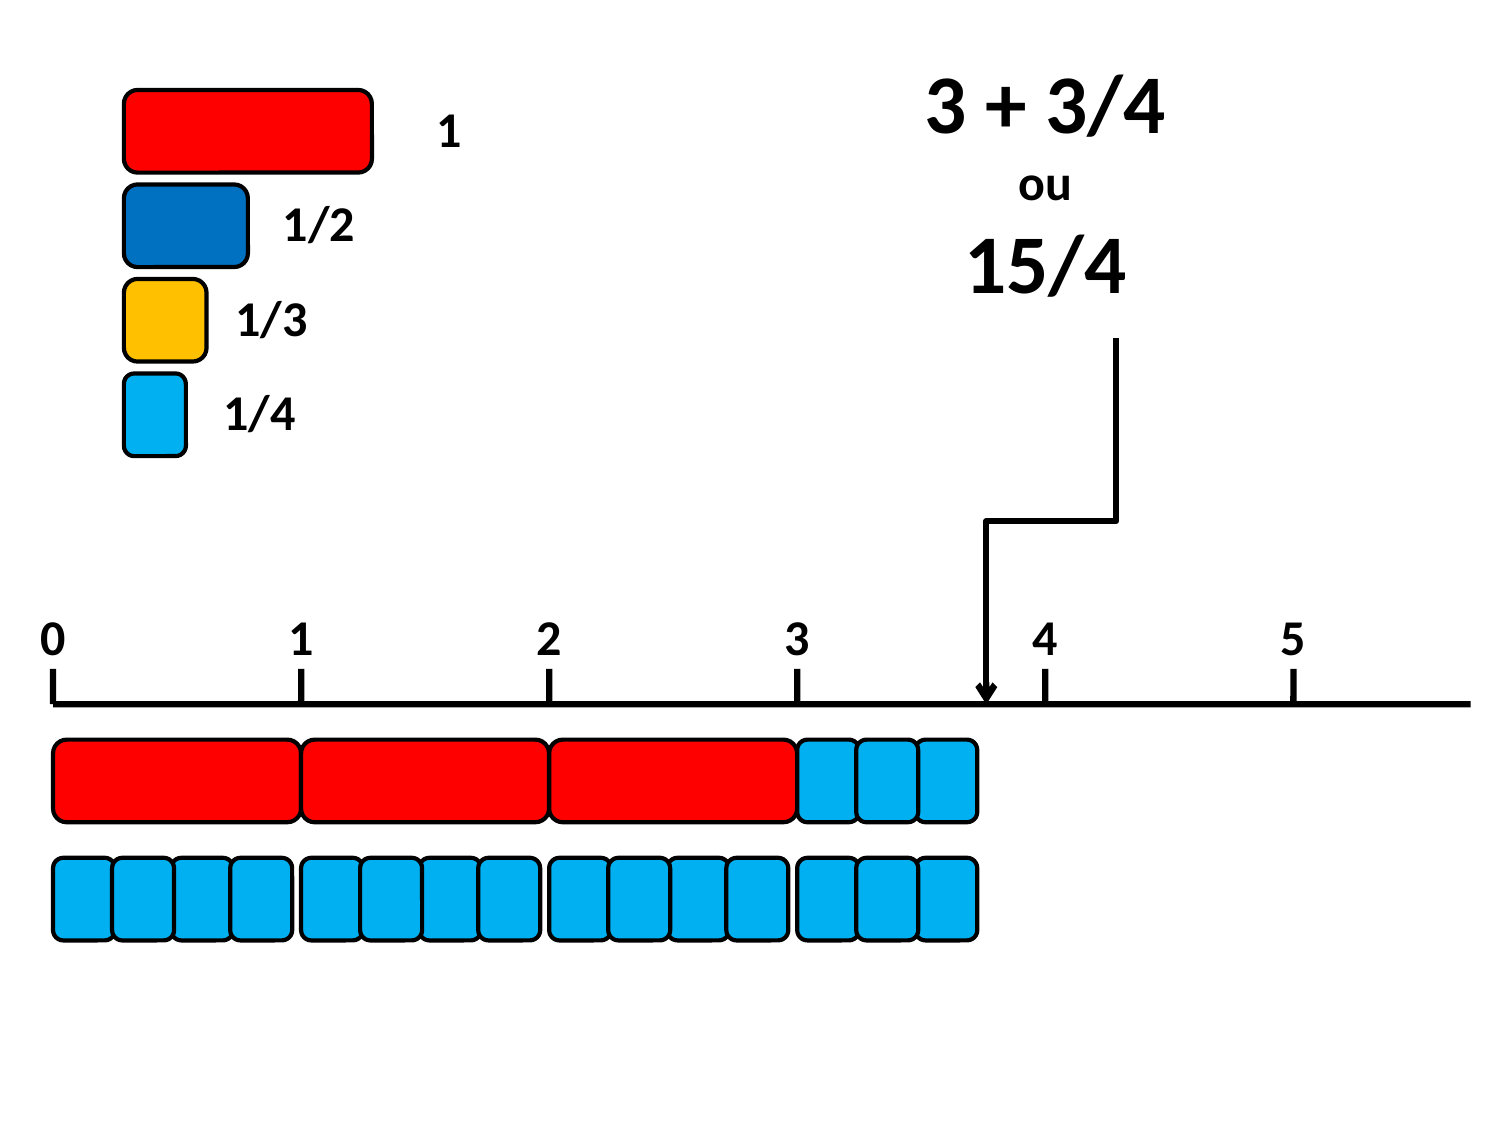

3 + 3/4
ou
15/4
1
1/2
1/3
1/4
0
1
2
3
4
5